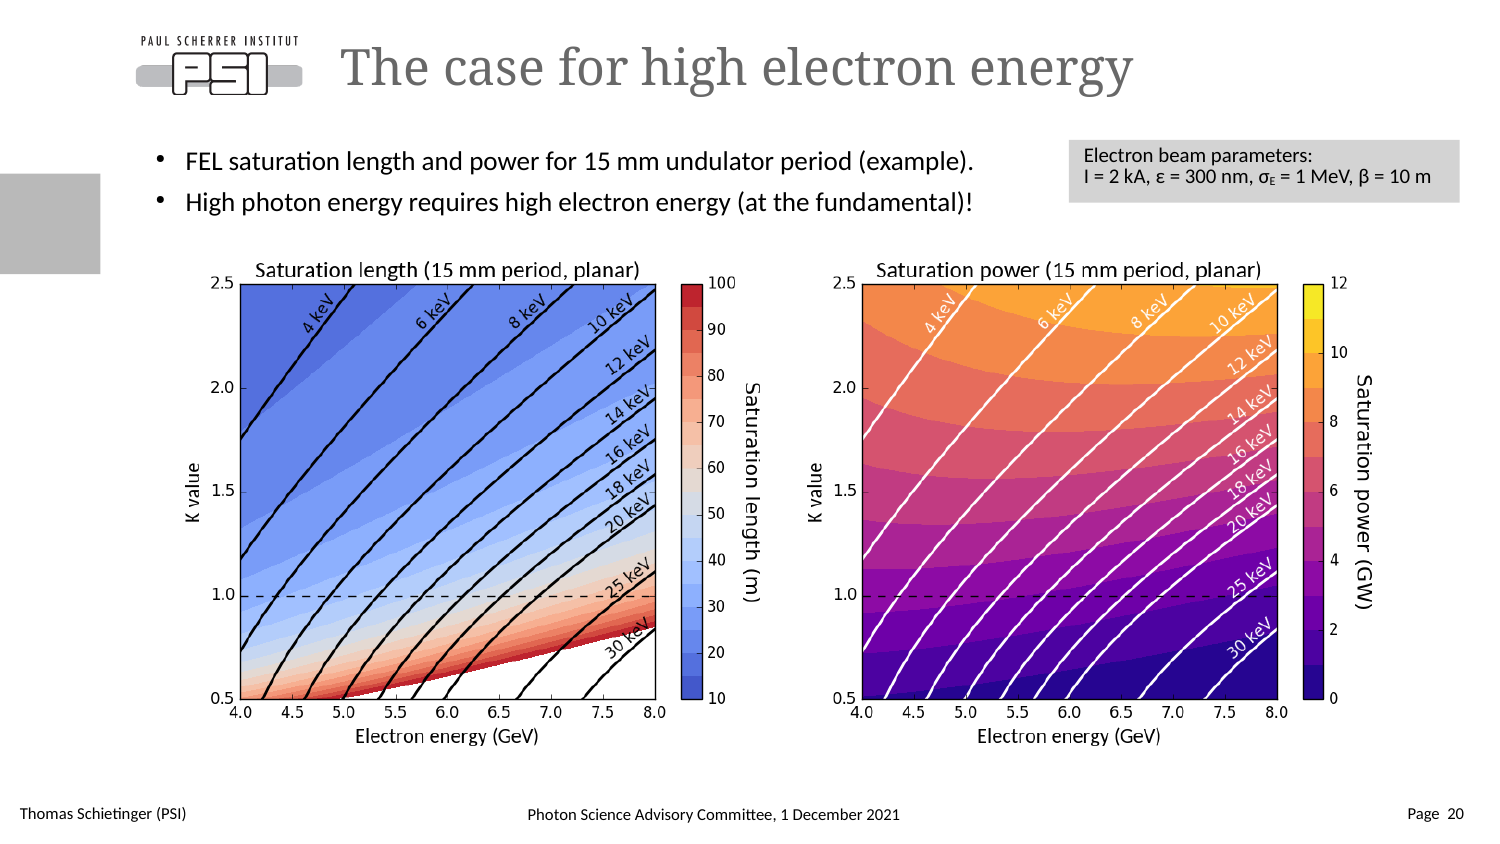

# The case for high electron energy
Electron beam parameters:
I = 2 kA, ε = 300 nm, σE = 1 MeV, β = 10 m
FEL saturation length and power for 15 mm undulator period (example).
High photon energy requires high electron energy (at the fundamental)!